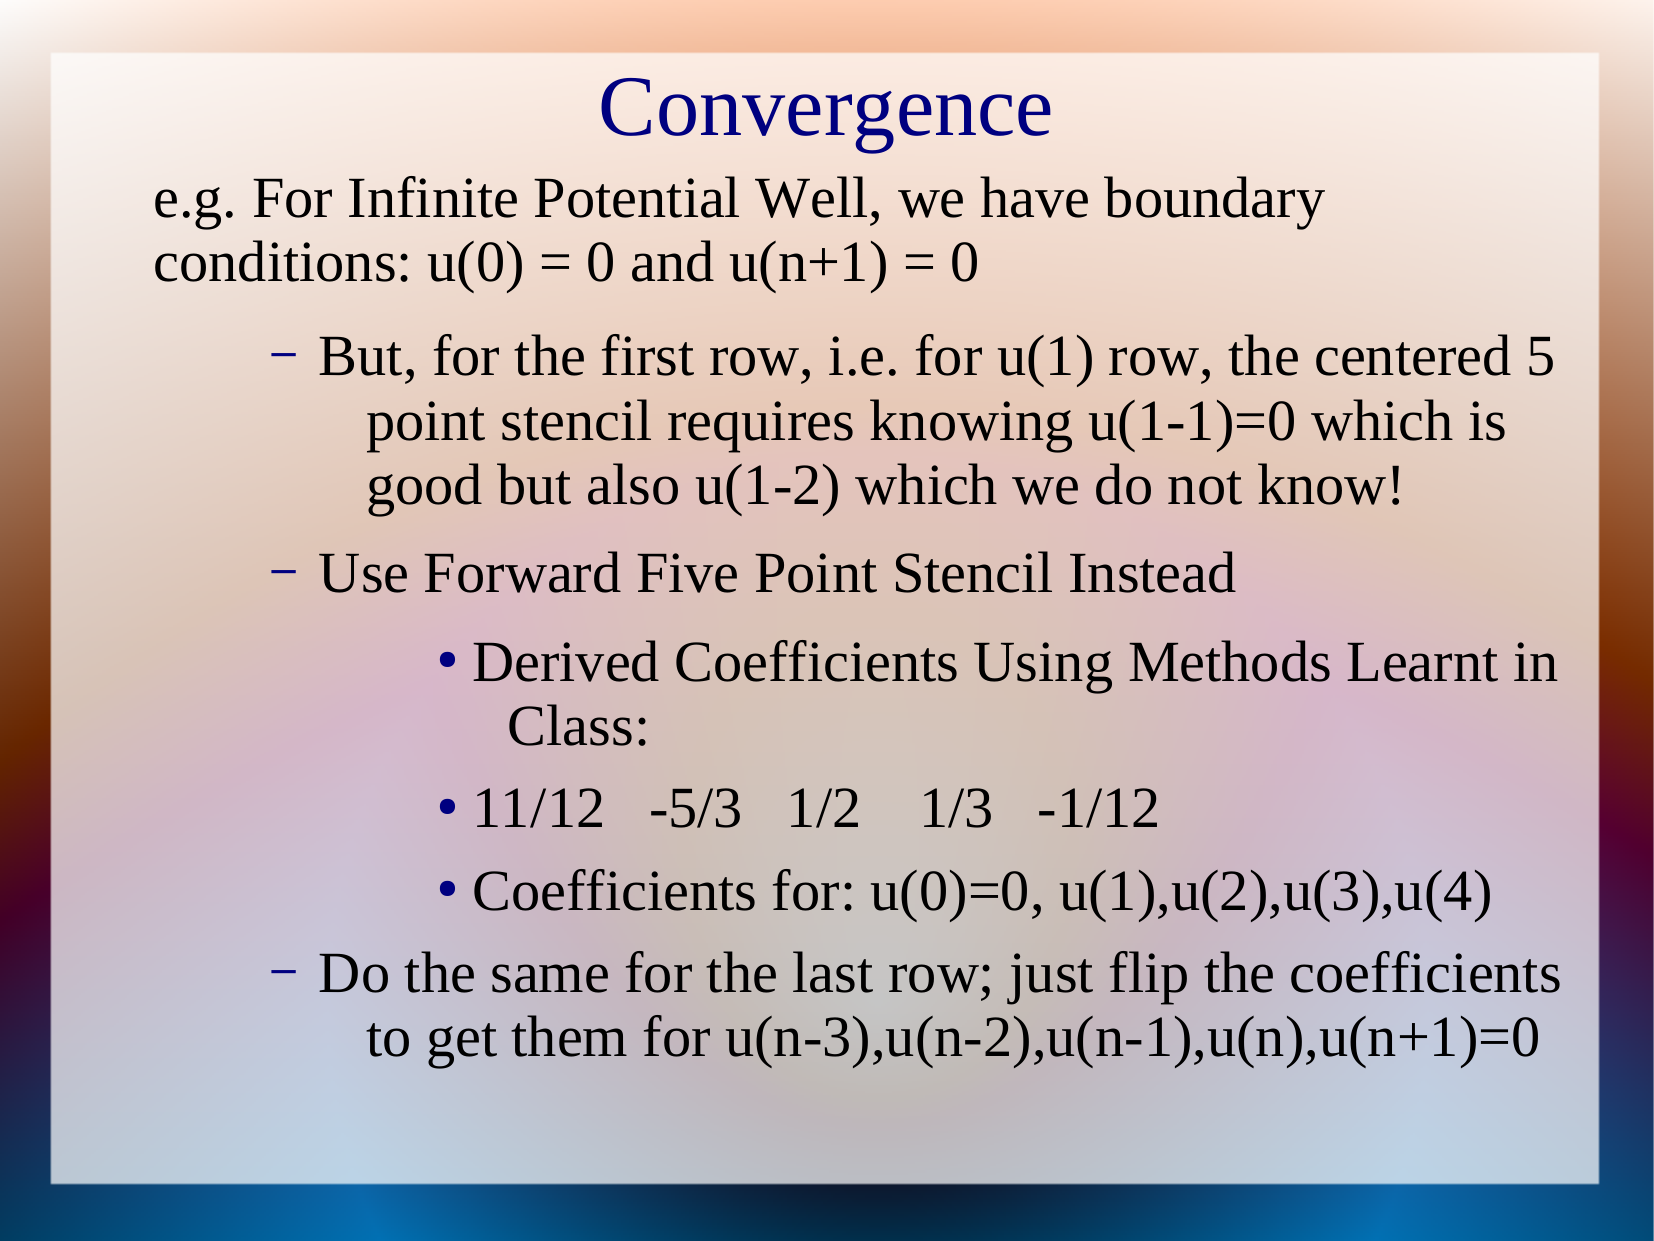

# Convergence
e.g. For Infinite Potential Well, we have boundary conditions: u(0) = 0 and u(n+1) = 0
But, for the first row, i.e. for u(1) row, the centered 5 point stencil requires knowing u(1-1)=0 which is good but also u(1-2) which we do not know!
Use Forward Five Point Stencil Instead
Derived Coefficients Using Methods Learnt in Class:
11/12 -5/3 1/2 1/3 -1/12
Coefficients for: u(0)=0, u(1),u(2),u(3),u(4)
Do the same for the last row; just flip the coefficients to get them for u(n-3),u(n-2),u(n-1),u(n),u(n+1)=0